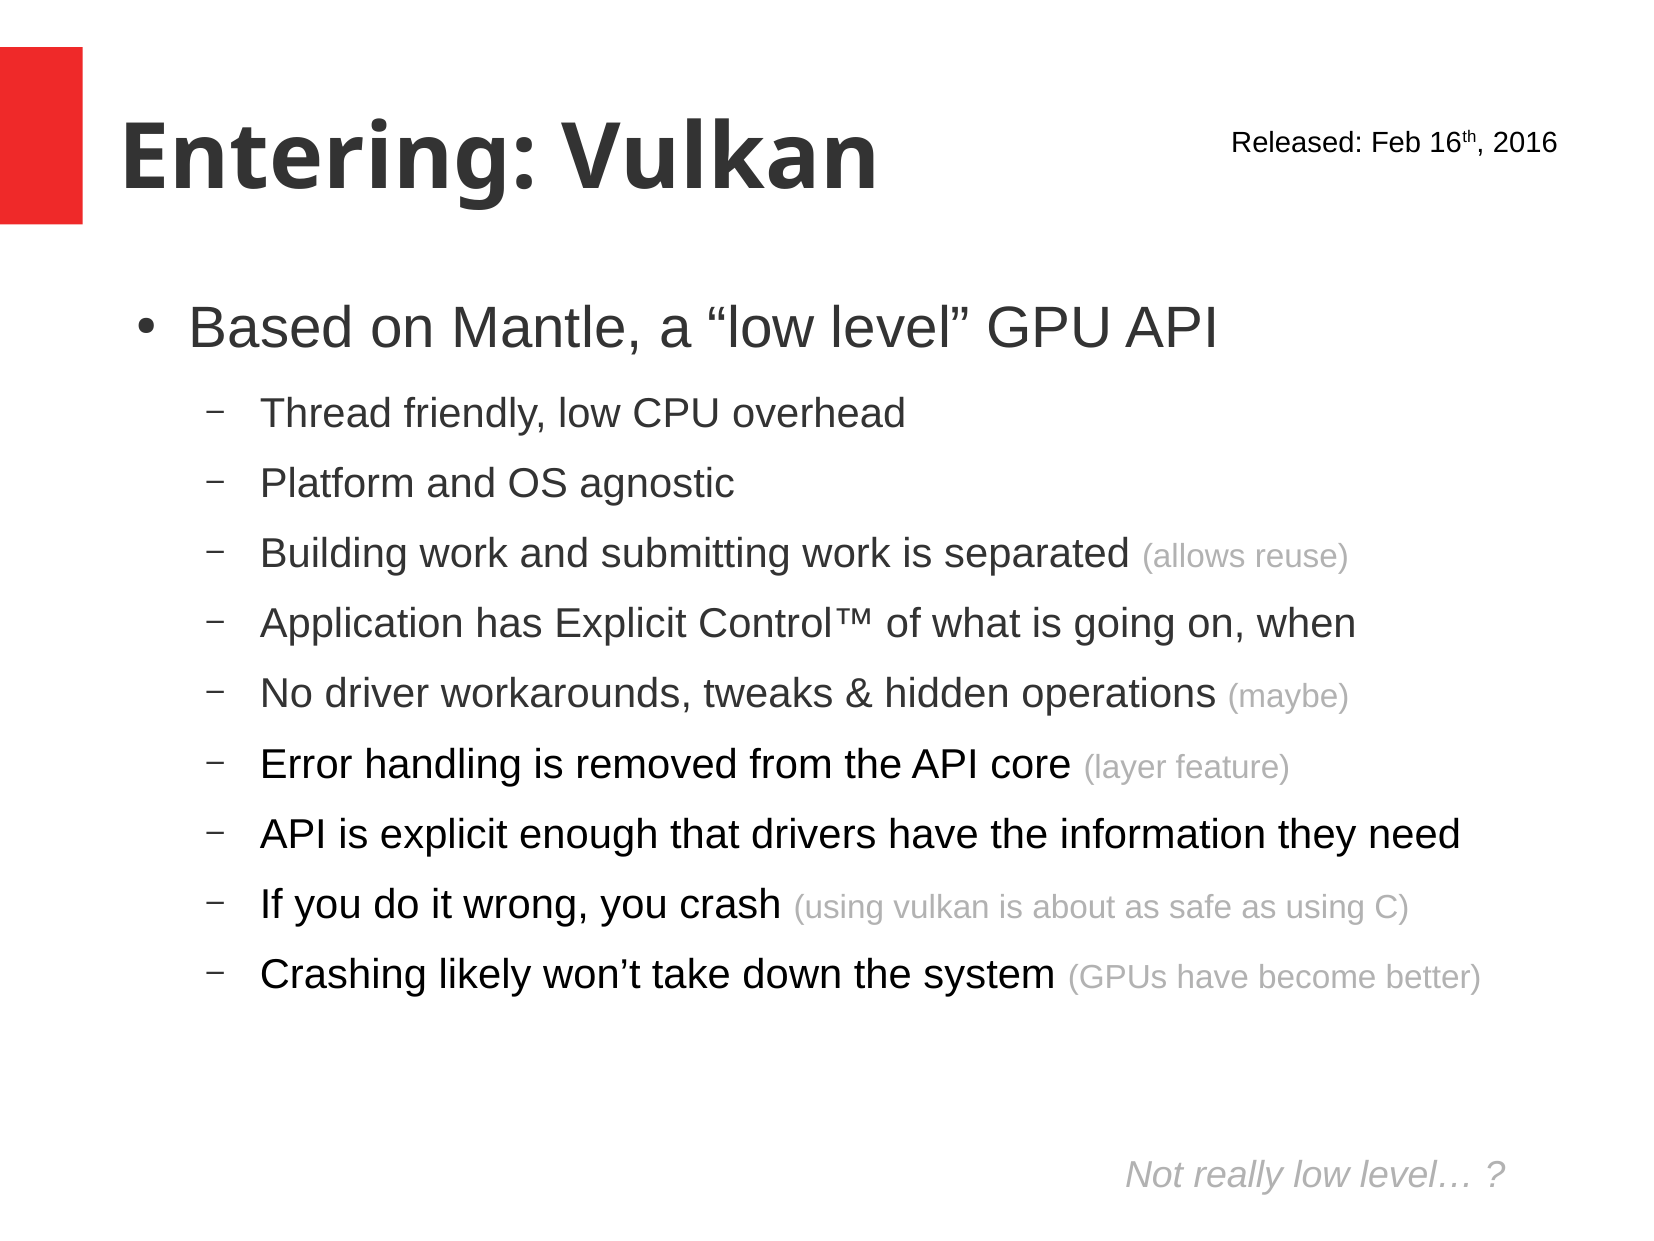

# Entering: Vulkan
Released: Feb 16th, 2016
Based on Mantle, a “low level” GPU API
Thread friendly, low CPU overhead
Platform and OS agnostic
Building work and submitting work is separated (allows reuse)
Application has Explicit Control™ of what is going on, when
No driver workarounds, tweaks & hidden operations (maybe)
Error handling is removed from the API core (layer feature)
API is explicit enough that drivers have the information they need
If you do it wrong, you crash (using vulkan is about as safe as using C)
Crashing likely won’t take down the system (GPUs have become better)
Not really low level… ?